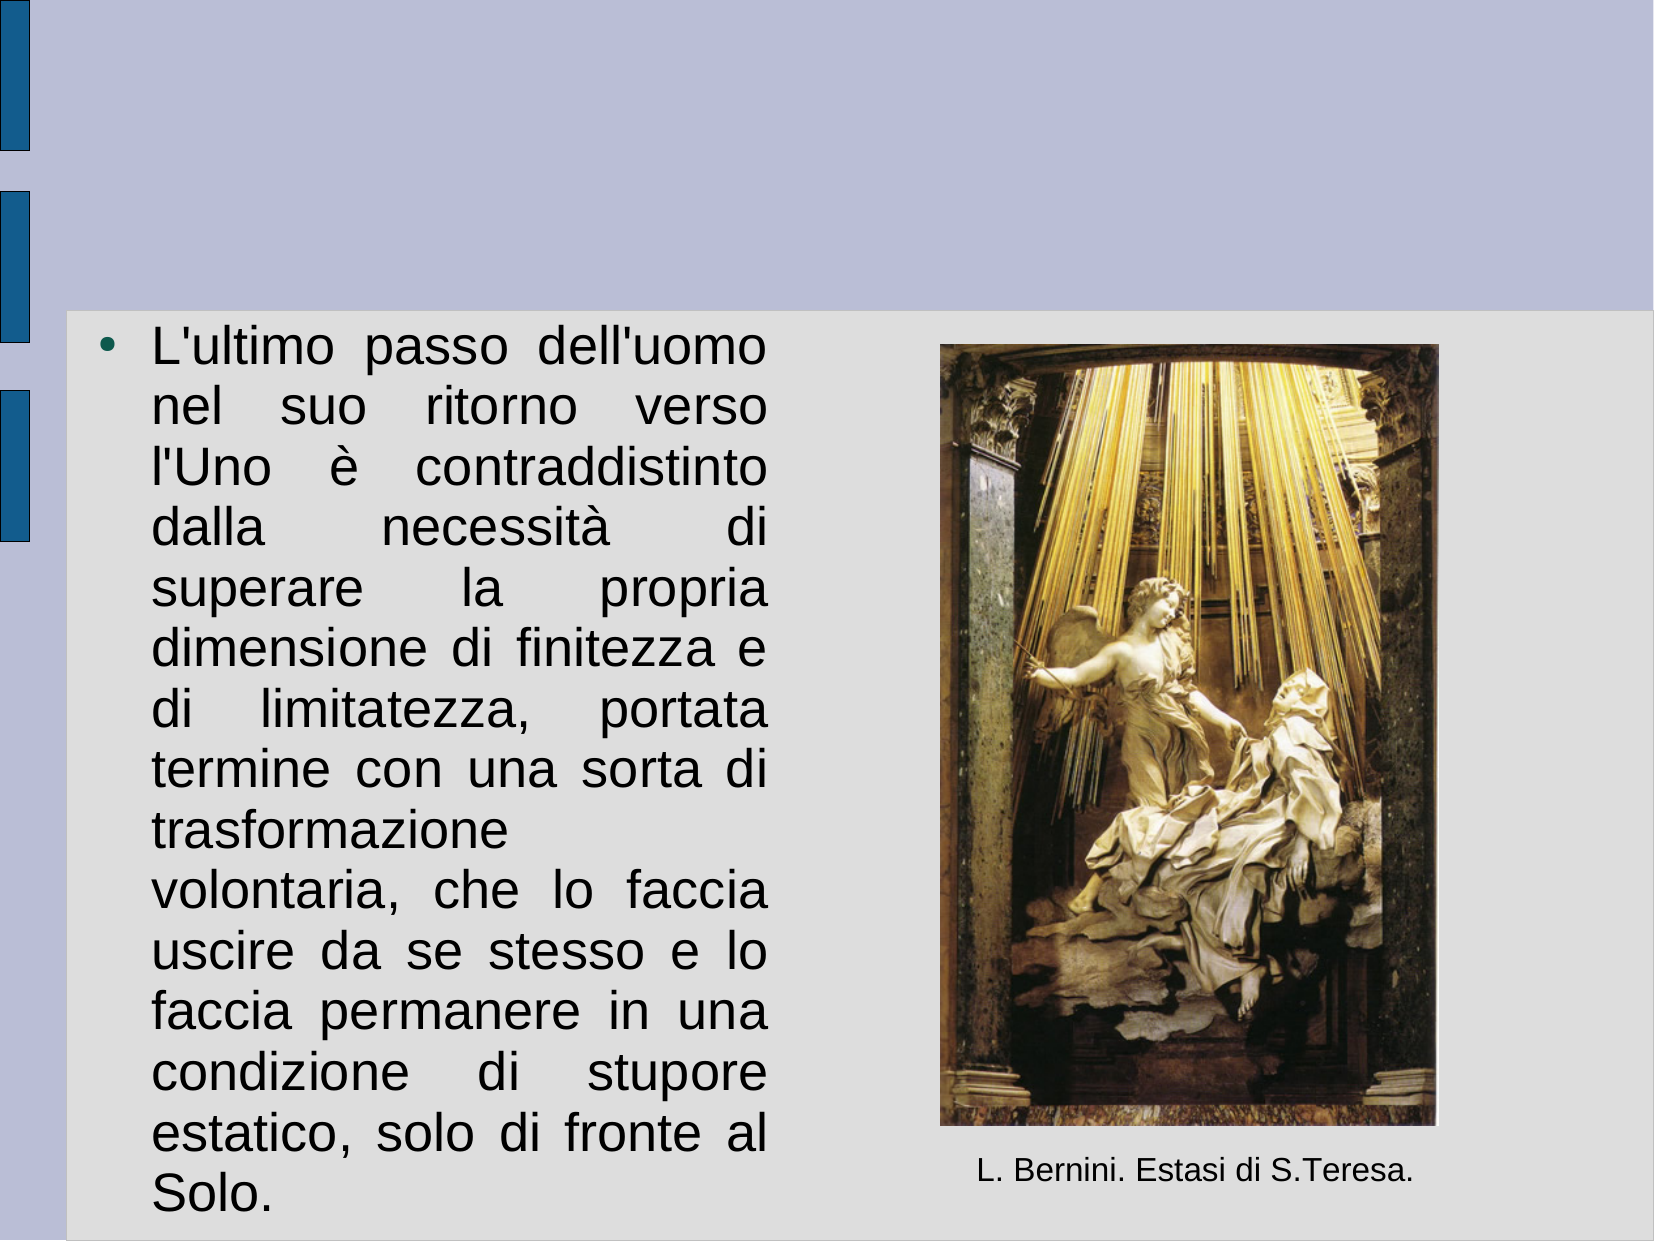

#
L'ultimo passo dell'uomo nel suo ritorno verso l'Uno è contraddistinto dalla necessità di superare la propria dimensione di finitezza e di limitatezza, portata termine con una sorta di trasformazione volontaria, che lo faccia uscire da se stesso e lo faccia permanere in una condizione di stupore estatico, solo di fronte al Solo.
 L. Bernini. Estasi di S.Teresa.